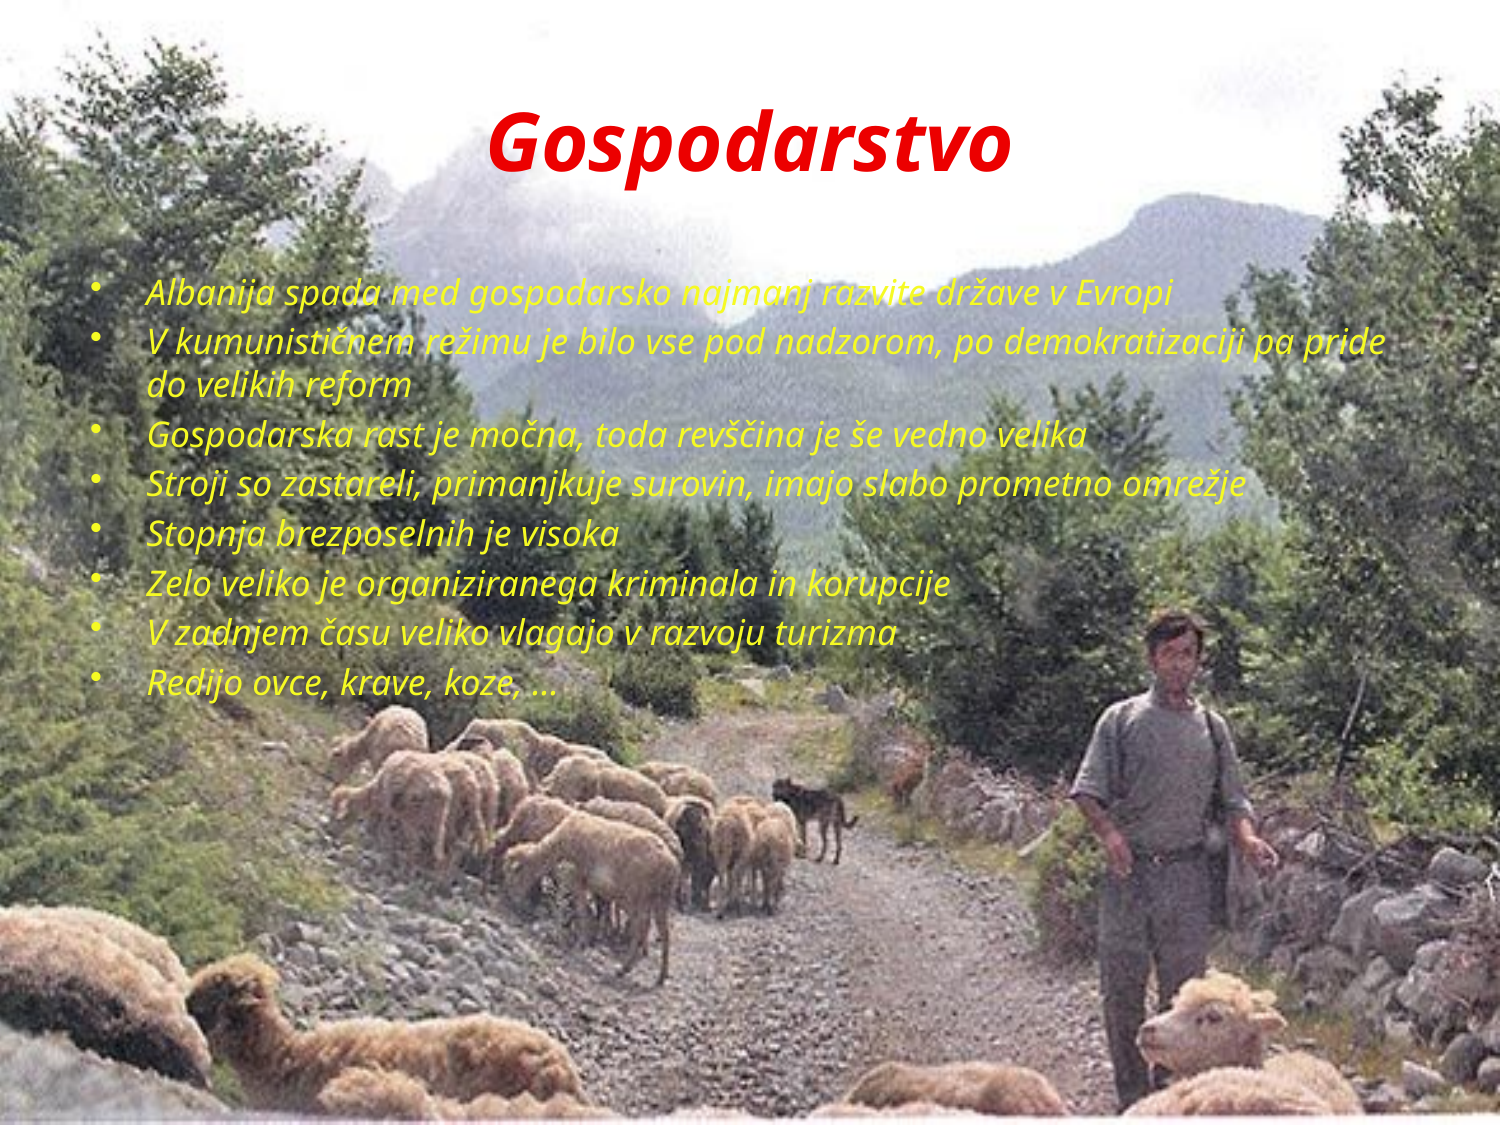

# Gospodarstvo
Albanija spada med gospodarsko najmanj razvite države v Evropi
V kumunističnem režimu je bilo vse pod nadzorom, po demokratizaciji pa pride do velikih reform
Gospodarska rast je močna, toda revščina je še vedno velika
Stroji so zastareli, primanjkuje surovin, imajo slabo prometno omrežje
Stopnja brezposelnih je visoka
Zelo veliko je organiziranega kriminala in korupcije
V zadnjem času veliko vlagajo v razvoju turizma
Redijo ovce, krave, koze, ...